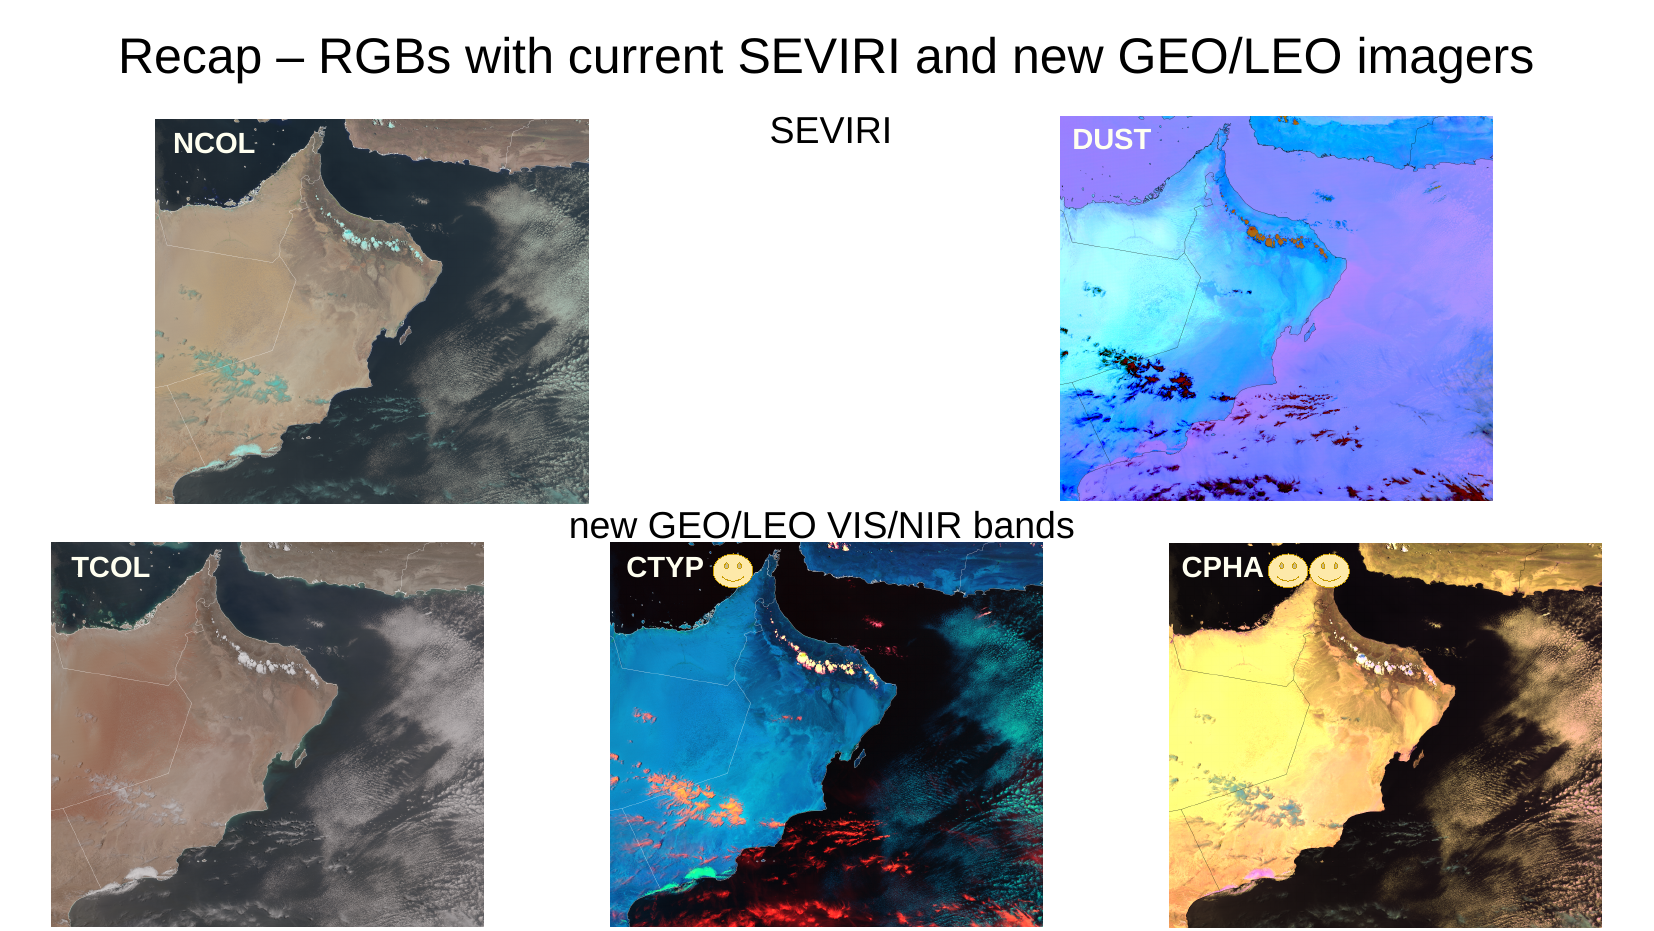

# Recap – RGBs with current SEVIRI and new GEO/LEO imagers
SEVIRI
DUST
NCOL
new GEO/LEO VIS/NIR bands
TCOL
CTYP
CPHA